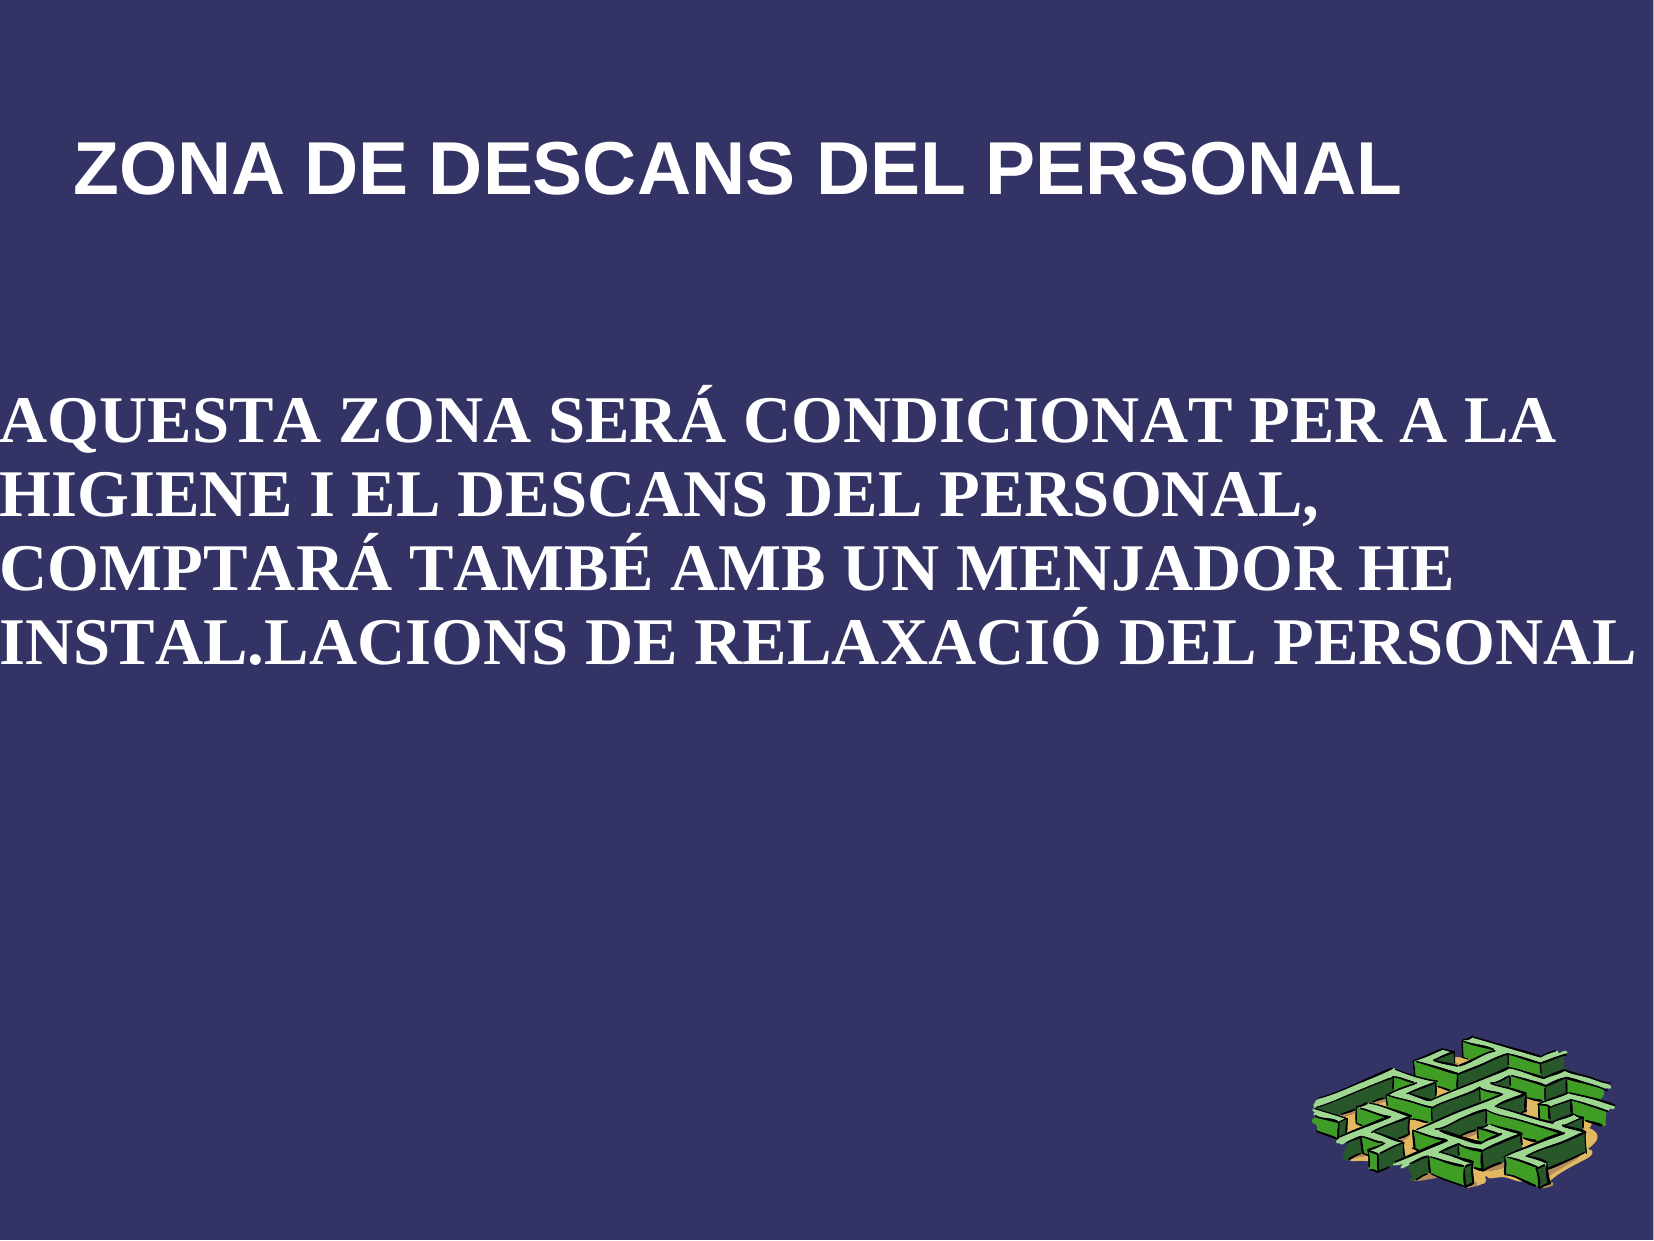

ZONA DE DESCANS DEL PERSONAL
AQUESTA ZONA SERÁ CONDICIONAT PER A LA HIGIENE I EL DESCANS DEL PERSONAL, COMPTARÁ TAMBÉ AMB UN MENJADOR HE INSTAL.LACIONS DE RELAXACIÓ DEL PERSONAL